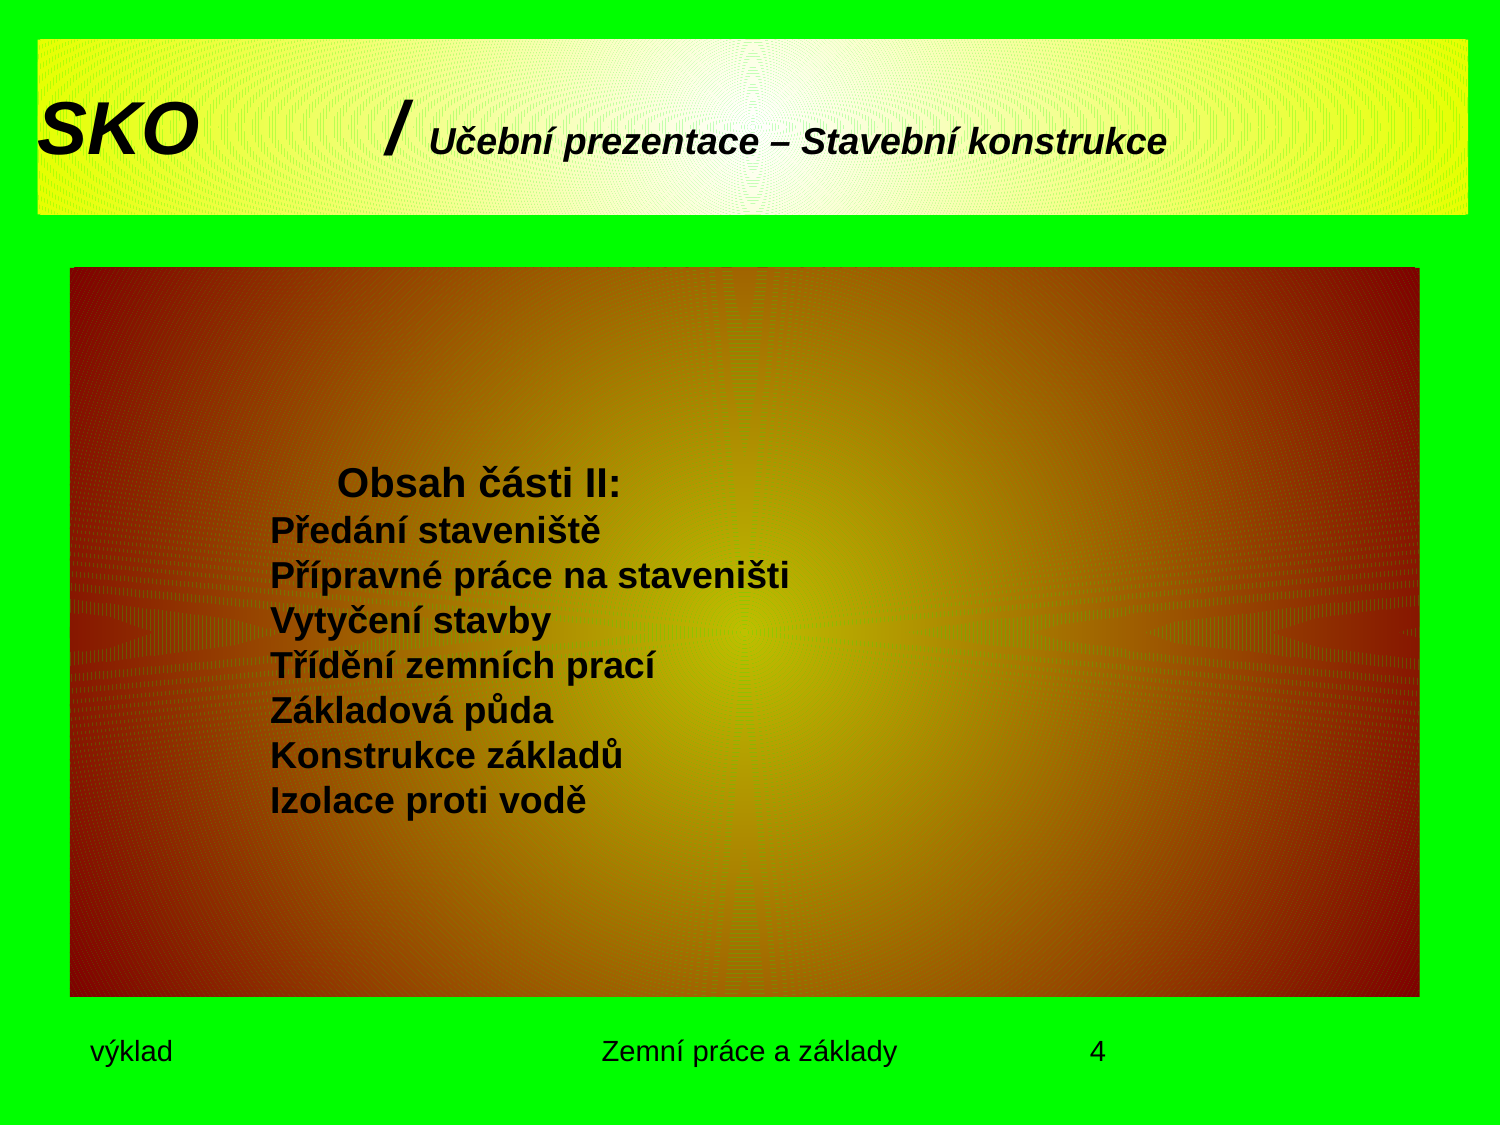

SKO / Učební prezentace – Stavební konstrukce
				Obsah části II:
			Předání staveniště
			Přípravné práce na staveništi
			Vytyčení stavby
			Třídění zemních prací
			Základová půda
			Konstrukce základů
			Izolace proti vodě
výklad
Zemní práce a základy